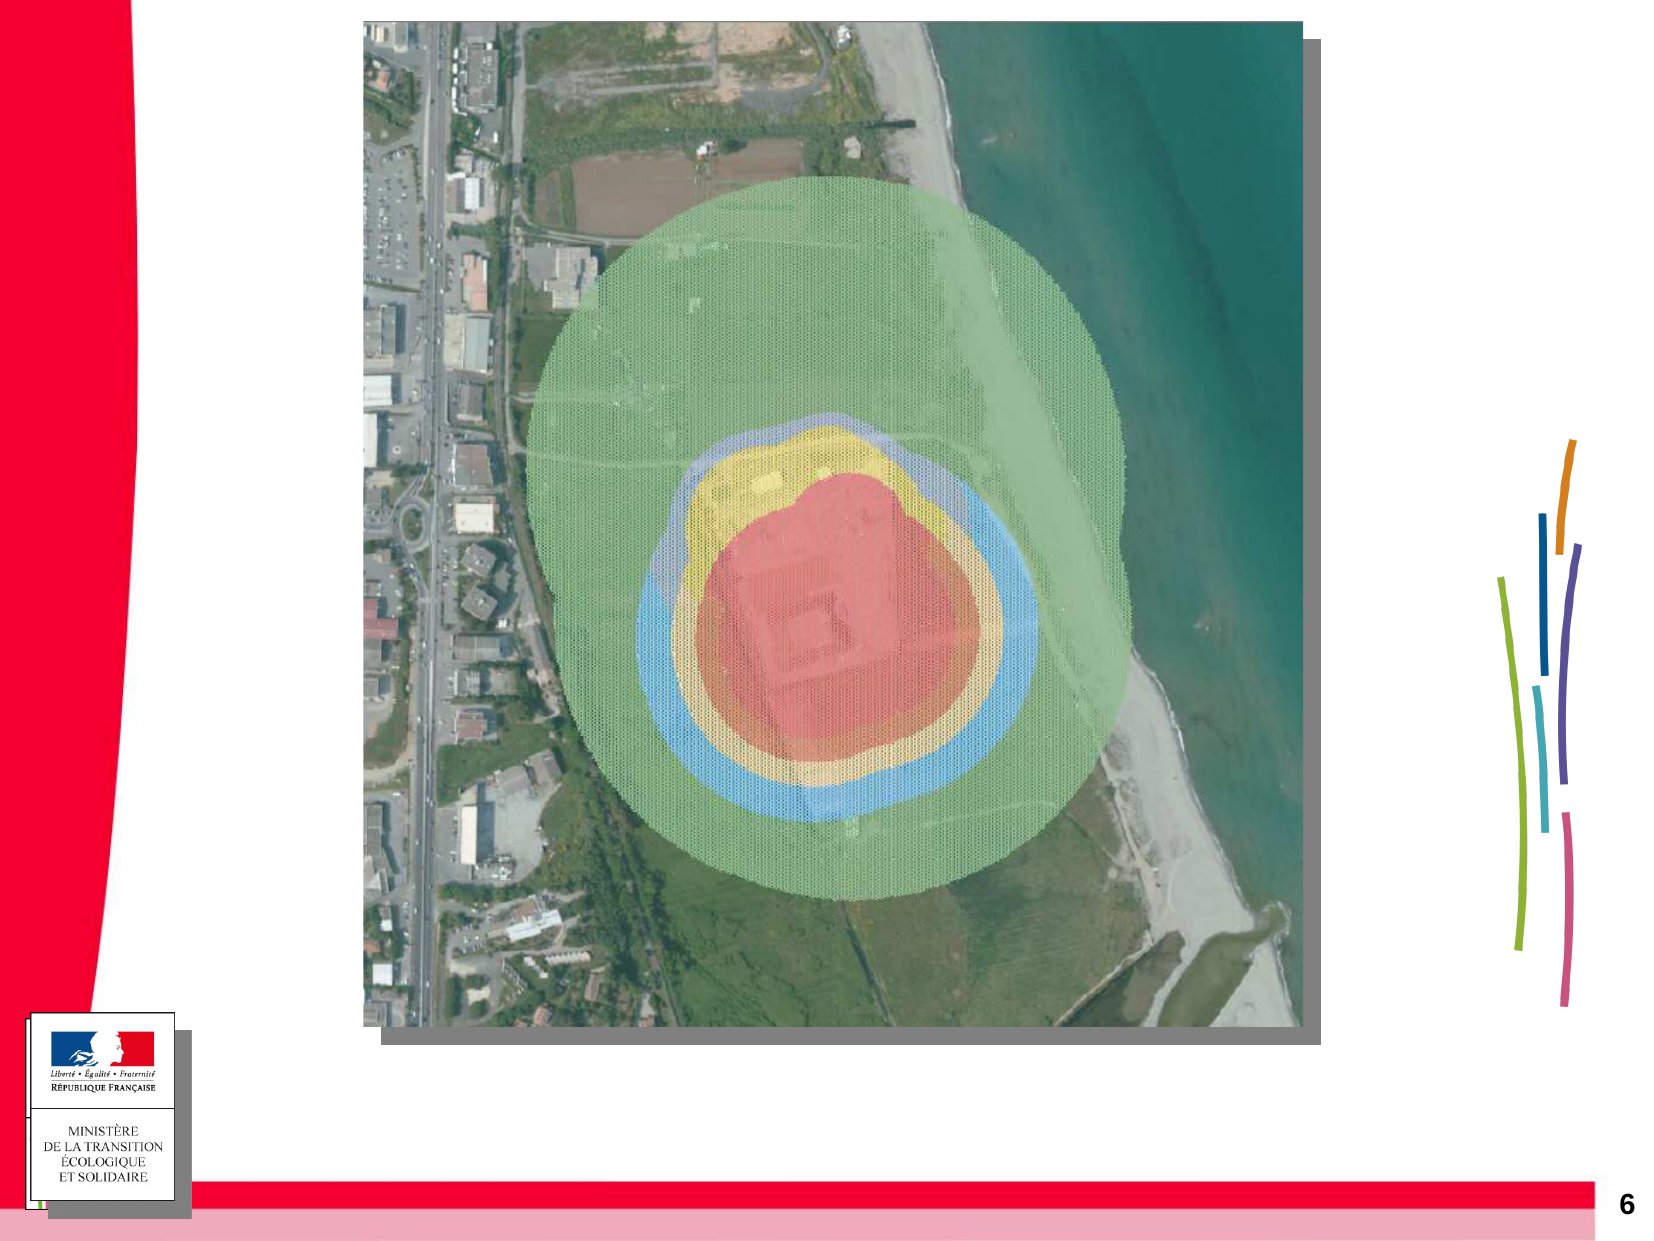

# CSS BUTAGAZ 13 avril 2018
6